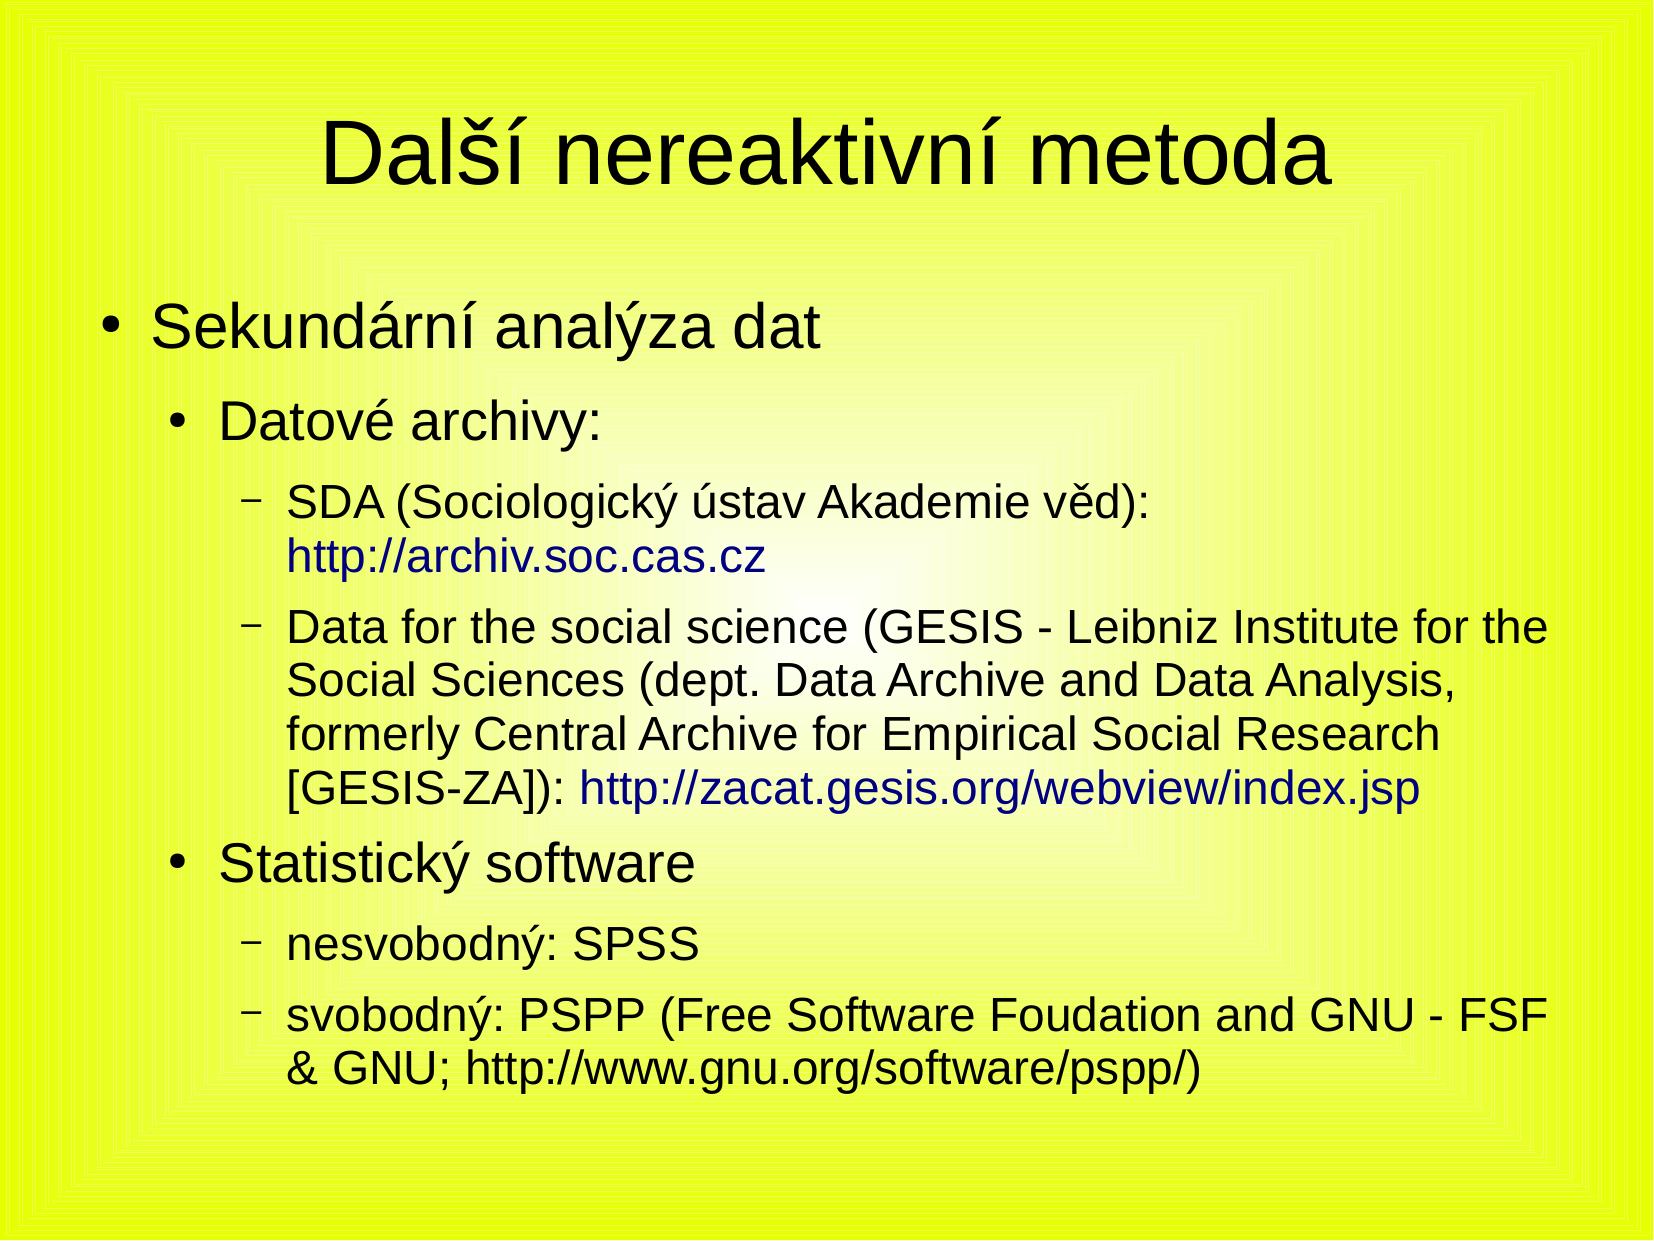

# Další nereaktivní metoda
Sekundární analýza dat
Datové archivy:
SDA (Sociologický ústav Akademie věd): http://archiv.soc.cas.cz
Data for the social science (GESIS - Leibniz Institute for the Social Sciences (dept. Data Archive and Data Analysis, formerly Central Archive for Empirical Social Research [GESIS-ZA]): http://zacat.gesis.org/webview/index.jsp
Statistický software
nesvobodný: SPSS
svobodný: PSPP (Free Software Foudation and GNU - FSF & GNU; http://www.gnu.org/software/pspp/)